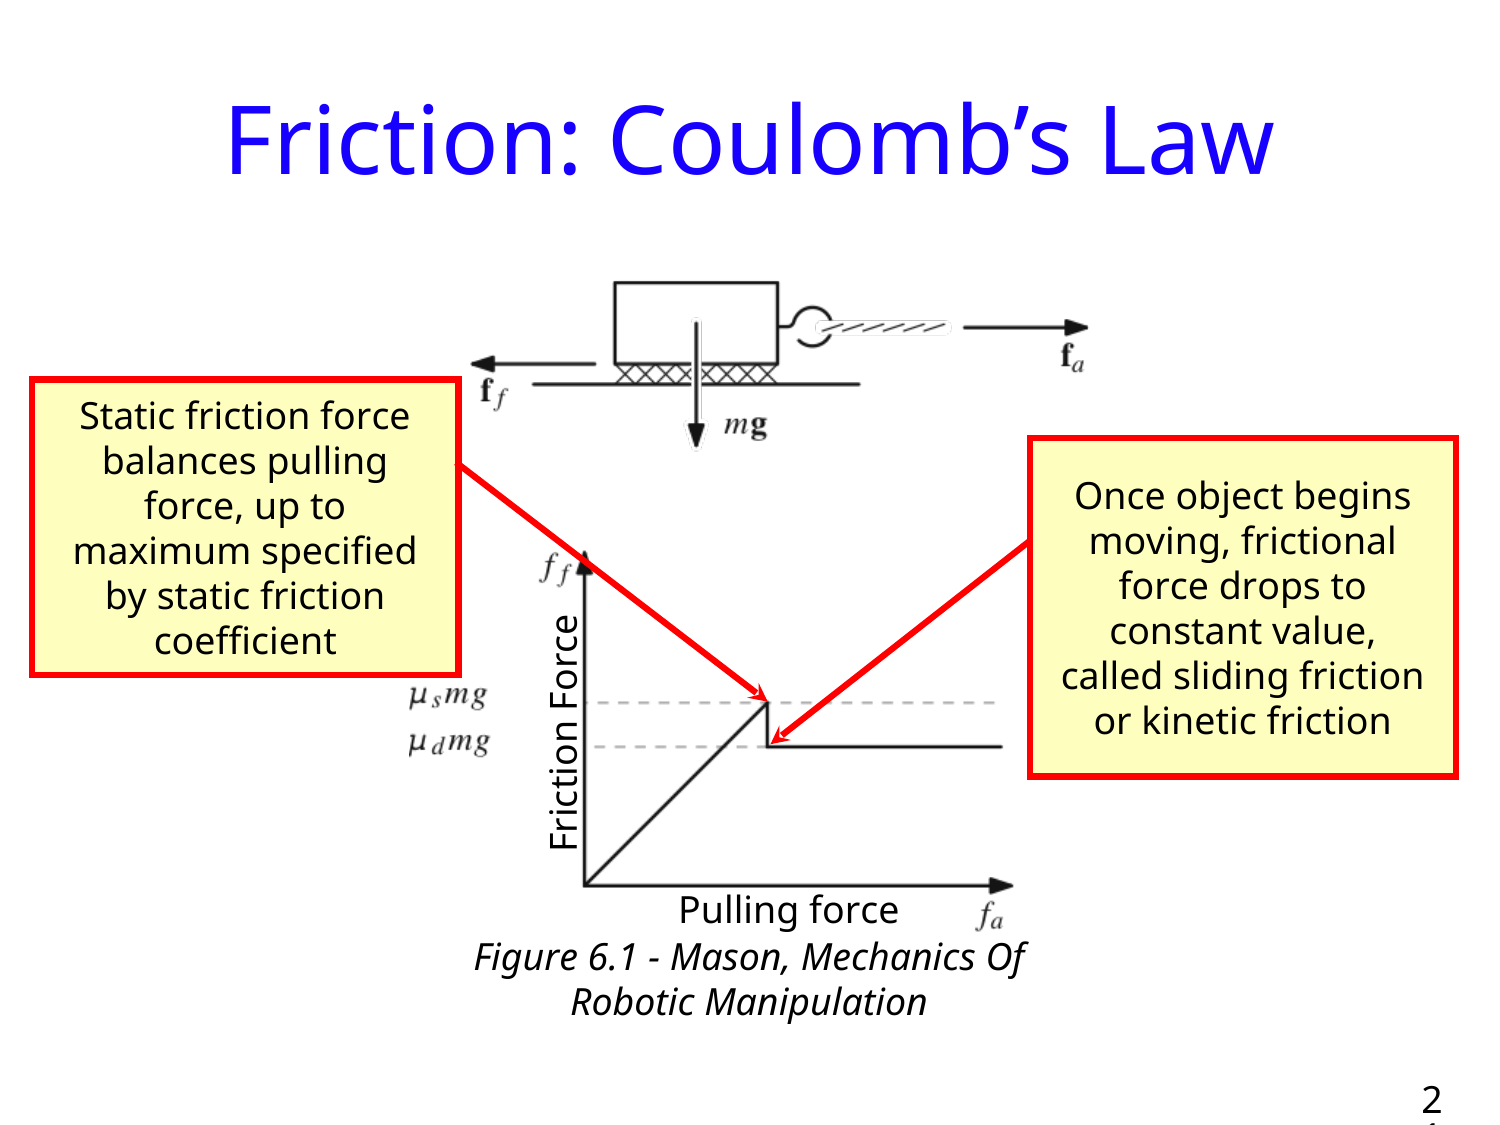

# Friction: Coulomb’s Law
Static friction force balances pulling force, up to maximum specified by static friction coefficient
Once object begins moving, frictional force drops to constant value, called sliding friction or kinetic friction
Friction Force
Pulling force
Figure 6.1 - Mason, Mechanics Of Robotic Manipulation
21